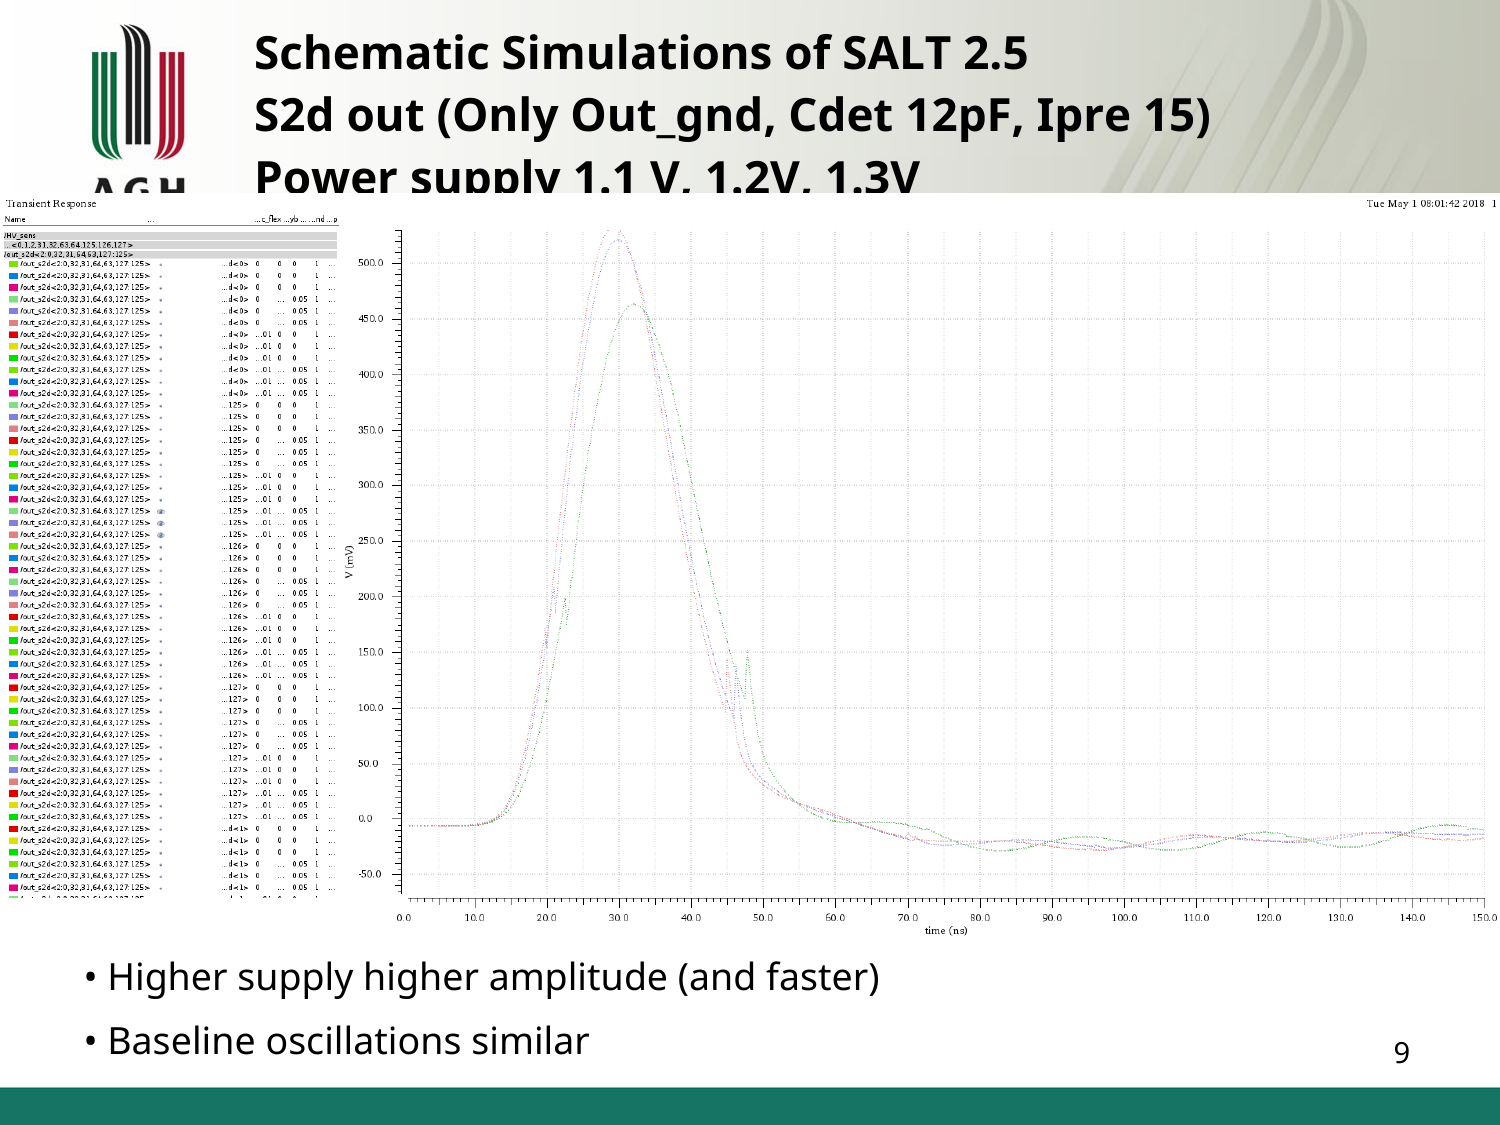

Schematic Simulations of SALT 2.5
S2d out (Only Out_gnd, Cdet 12pF, Ipre 15)
Power supply 1.1 V, 1.2V, 1.3V
# Higher supply higher amplitude (and faster)
 Baseline oscillations similar
9